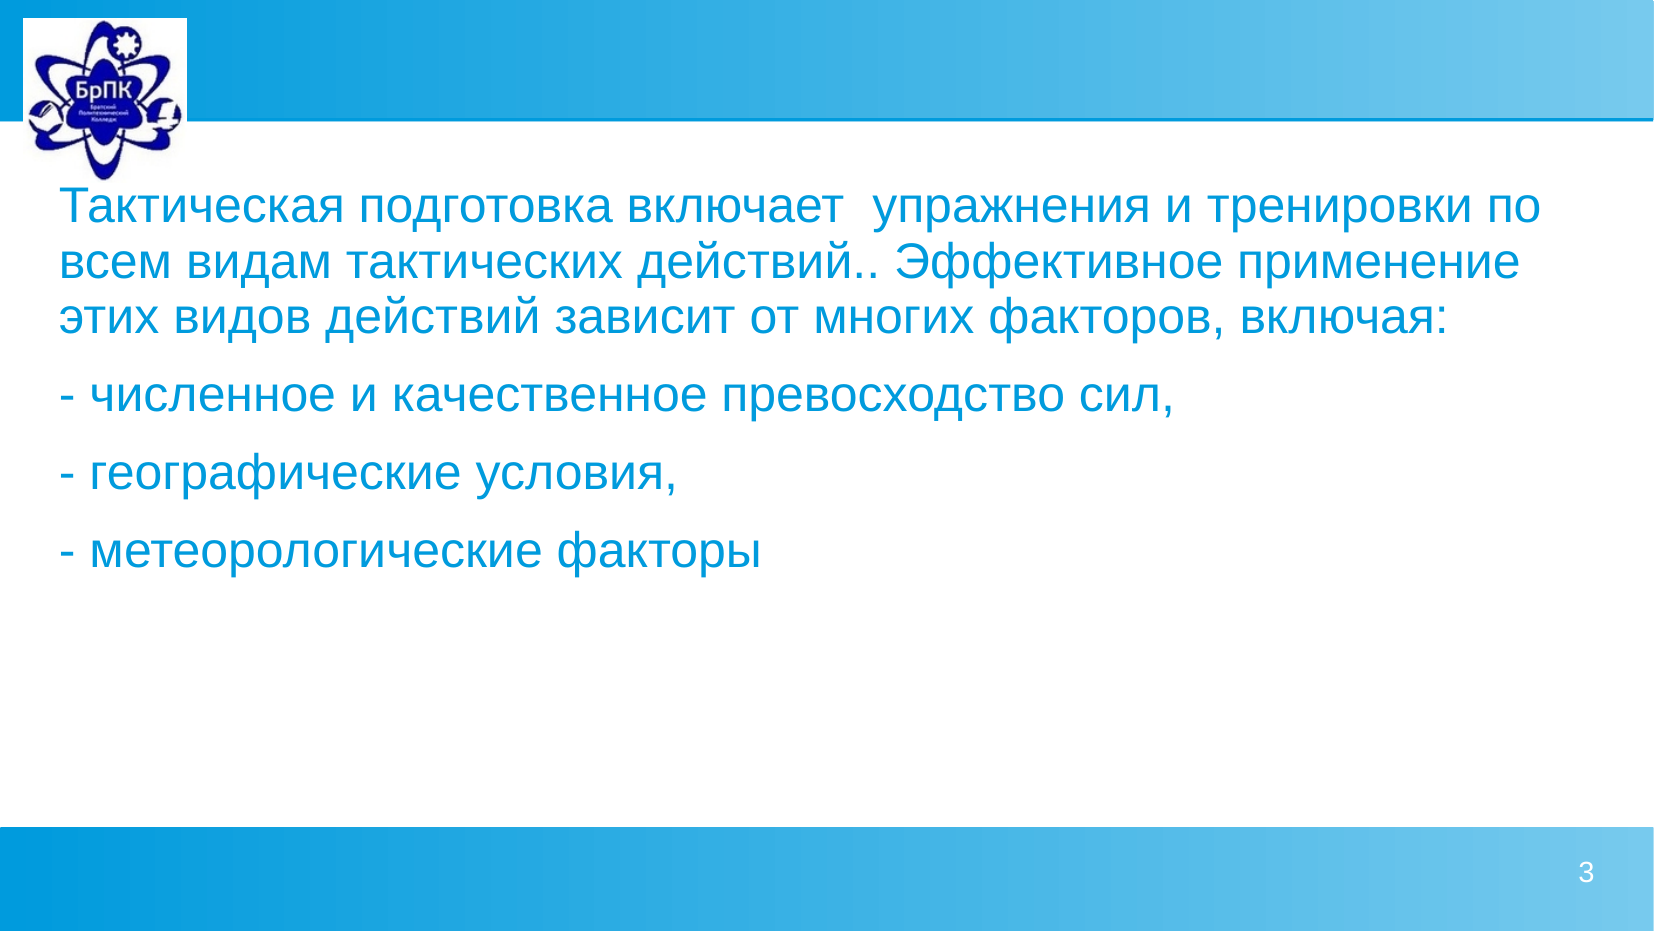

# Тактическая подготовка включает упражнения и тренировки по всем видам тактических действий.. Эффективное применение этих видов действий зависит от многих факторов, включая:
- численное и качественное превосходство сил,
- географические условия,
- метеорологические факторы
3